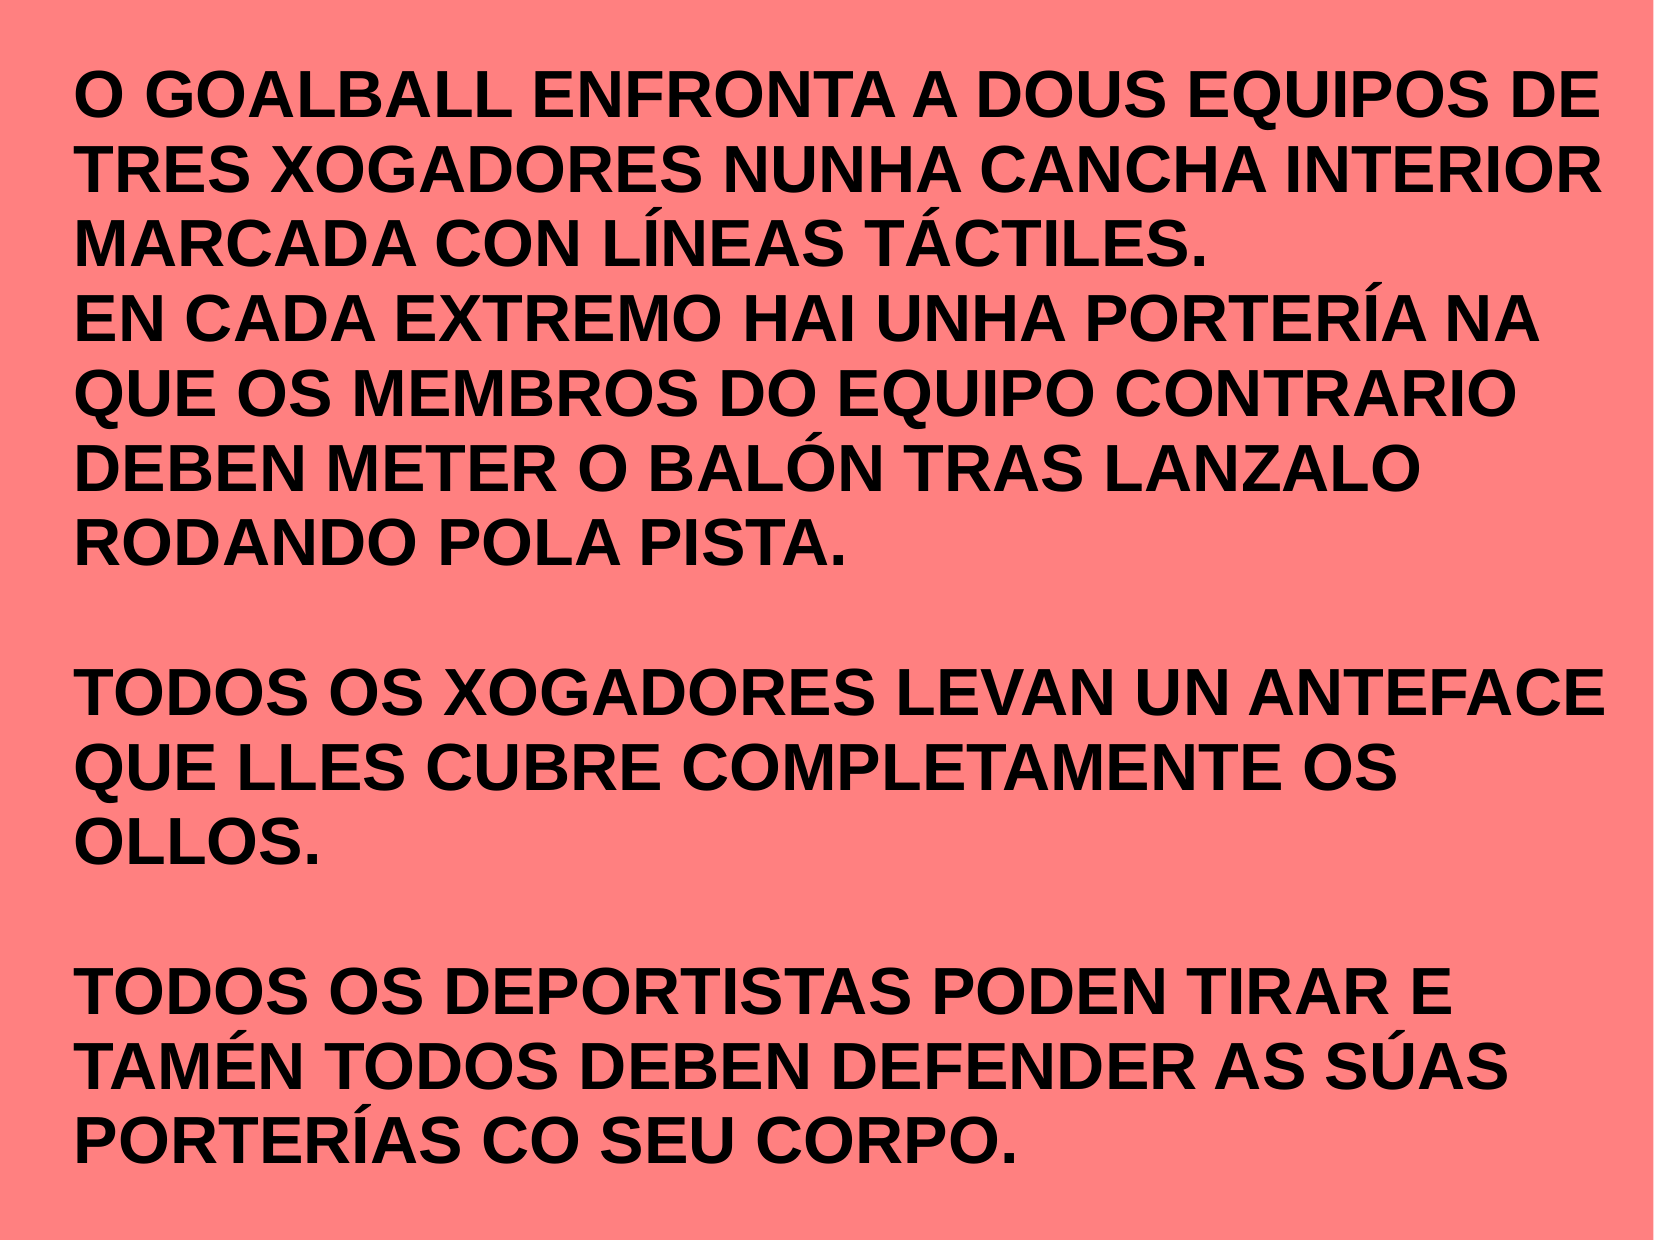

O GOALBALL ENFRONTA A DOUS EQUIPOS DE TRES XOGADORES NUNHA CANCHA INTERIOR MARCADA CON LÍNEAS TÁCTILES.
EN CADA EXTREMO HAI UNHA PORTERÍA NA QUE OS MEMBROS DO EQUIPO CONTRARIO DEBEN METER O BALÓN TRAS LANZALO RODANDO POLA PISTA.
TODOS OS XOGADORES LEVAN UN ANTEFACE QUE LLES CUBRE COMPLETAMENTE OS OLLOS.
TODOS OS DEPORTISTAS PODEN TIRAR E TAMÉN TODOS DEBEN DEFENDER AS SÚAS PORTERÍAS CO SEU CORPO.